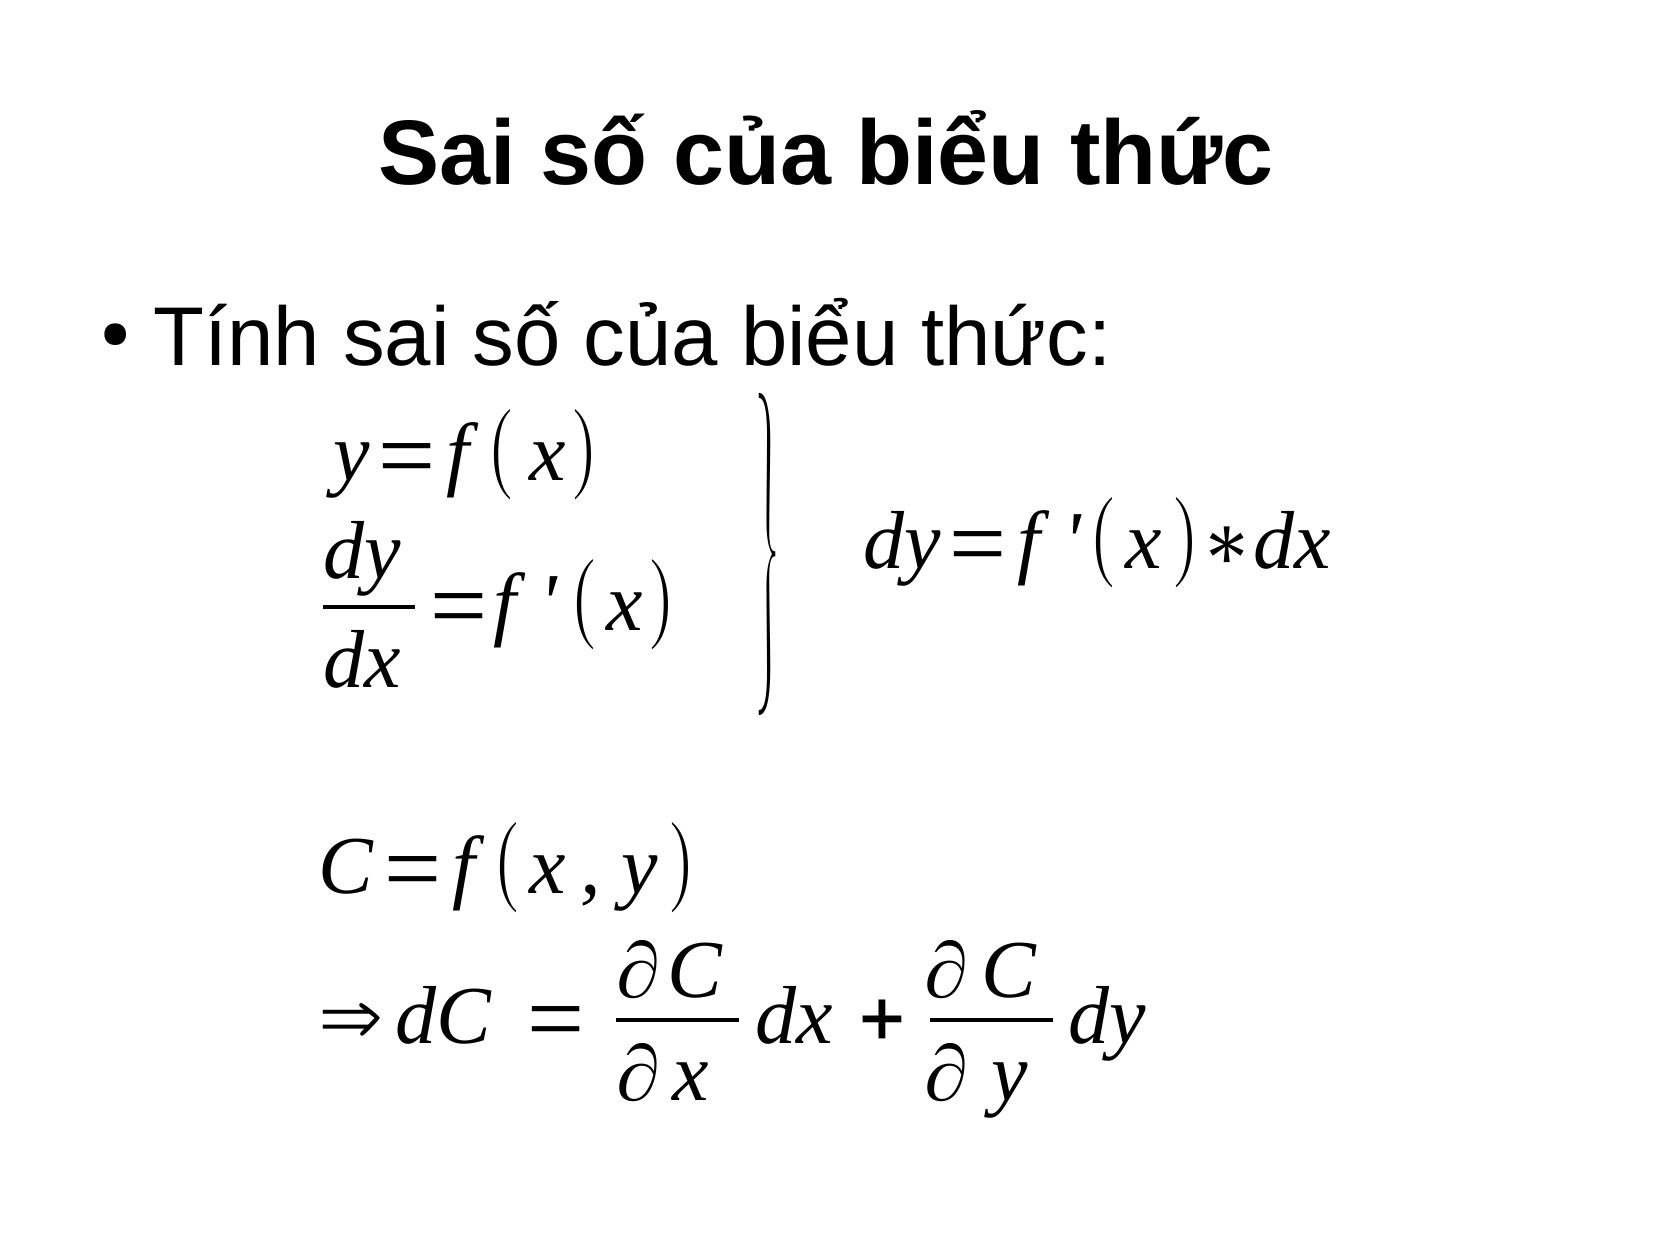

# Sai số của biểu thức
Tính sai số của biểu thức: